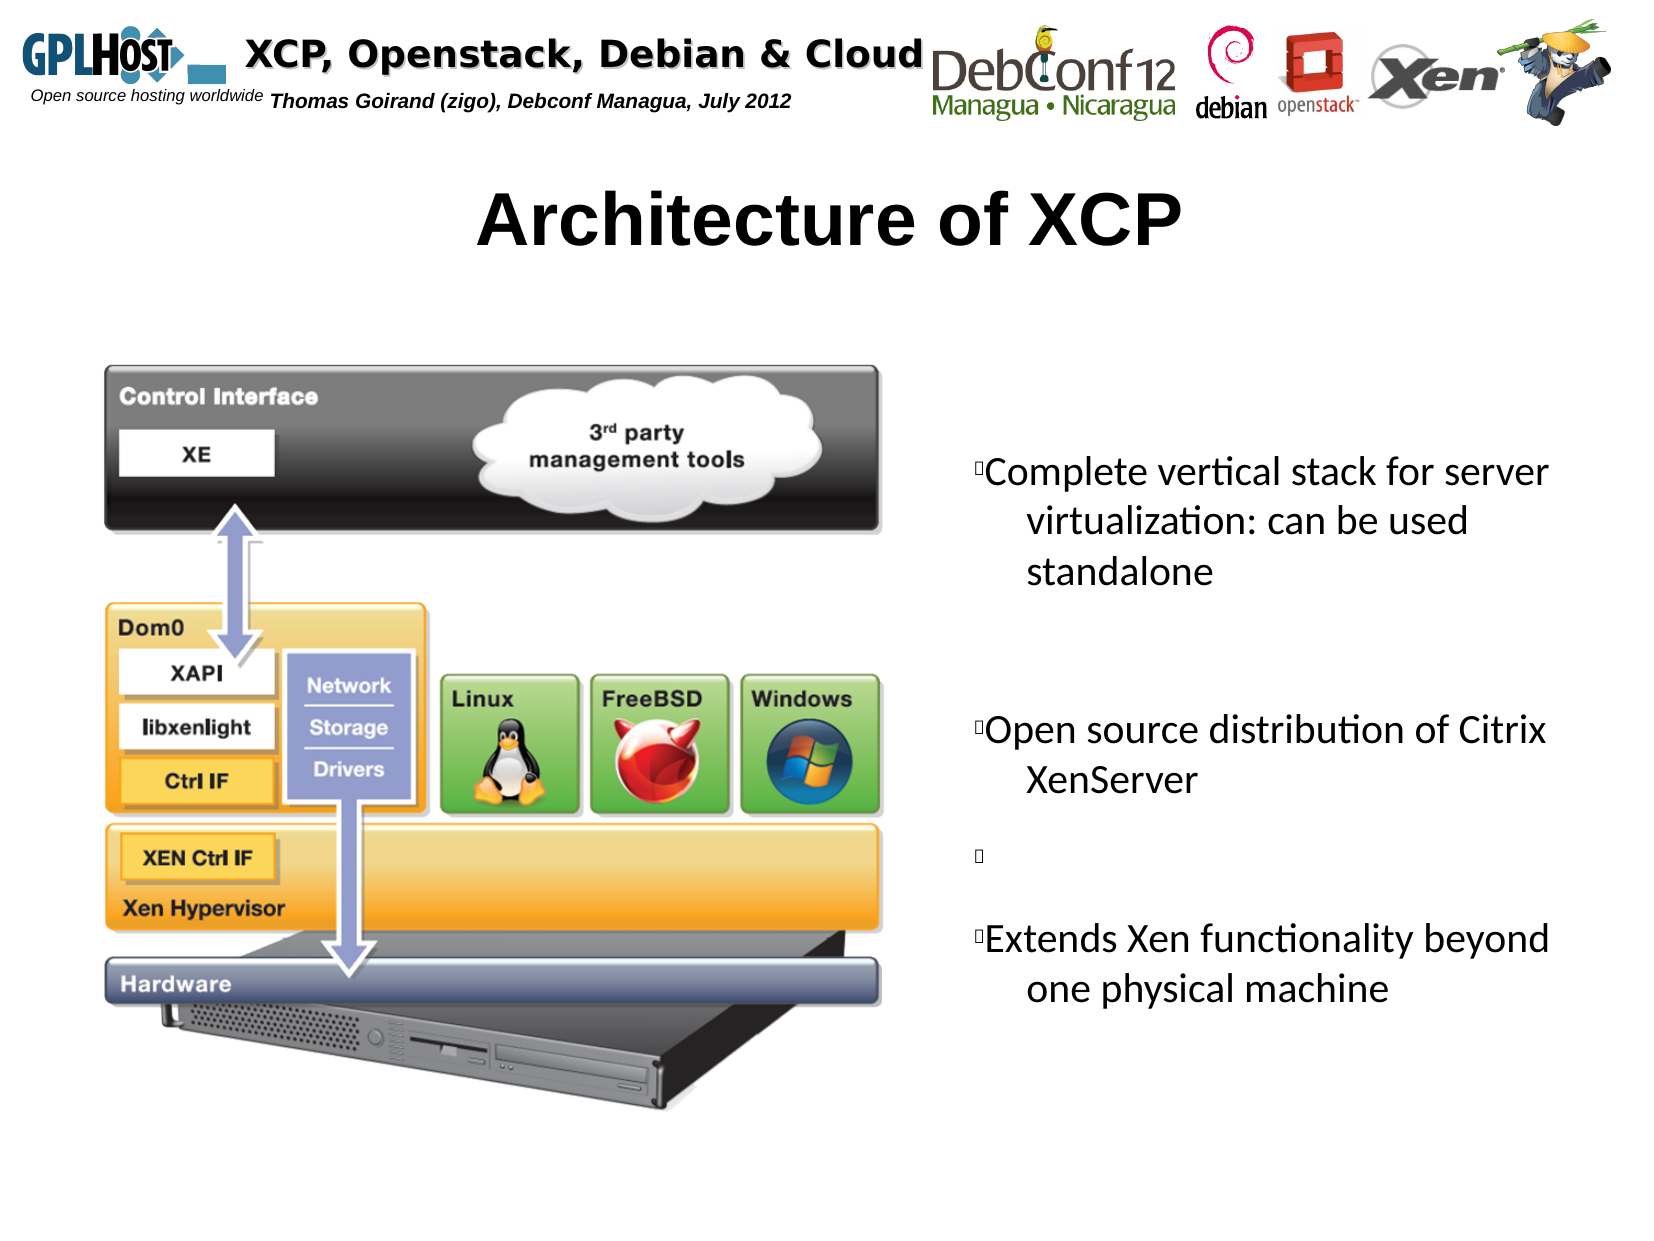

Architecture of XCP
Complete vertical stack for server virtualization: can be used standalone
Open source distribution of Citrix XenServer
Extends Xen functionality beyond one physical machine